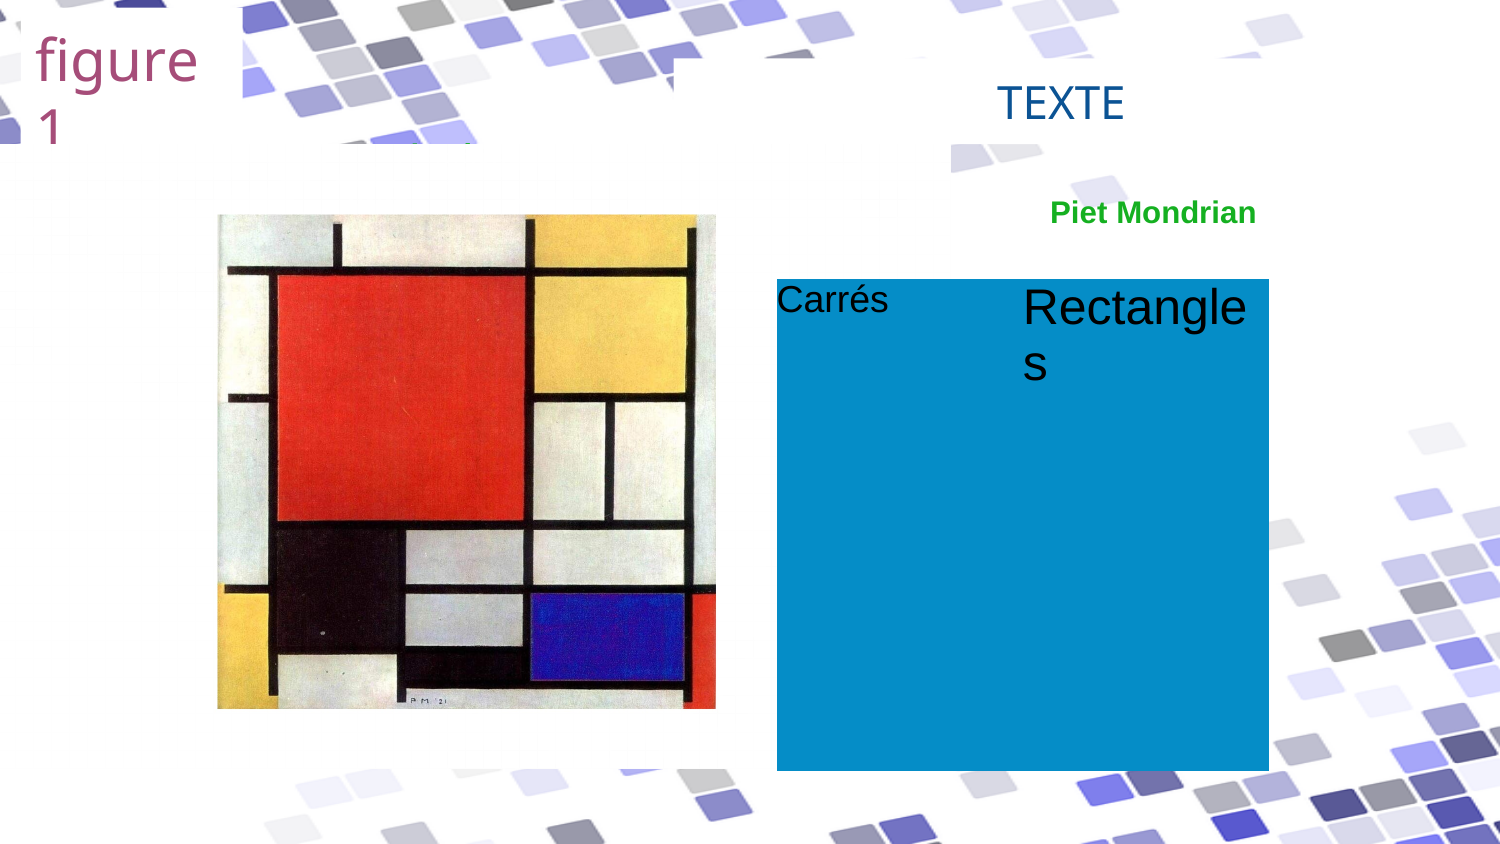

figure 1
TEXTE
Pour insérer une image, clique droit copier/ coller
Piet Mondrian
| Carrés | Rectangles |
| --- | --- |
| | |